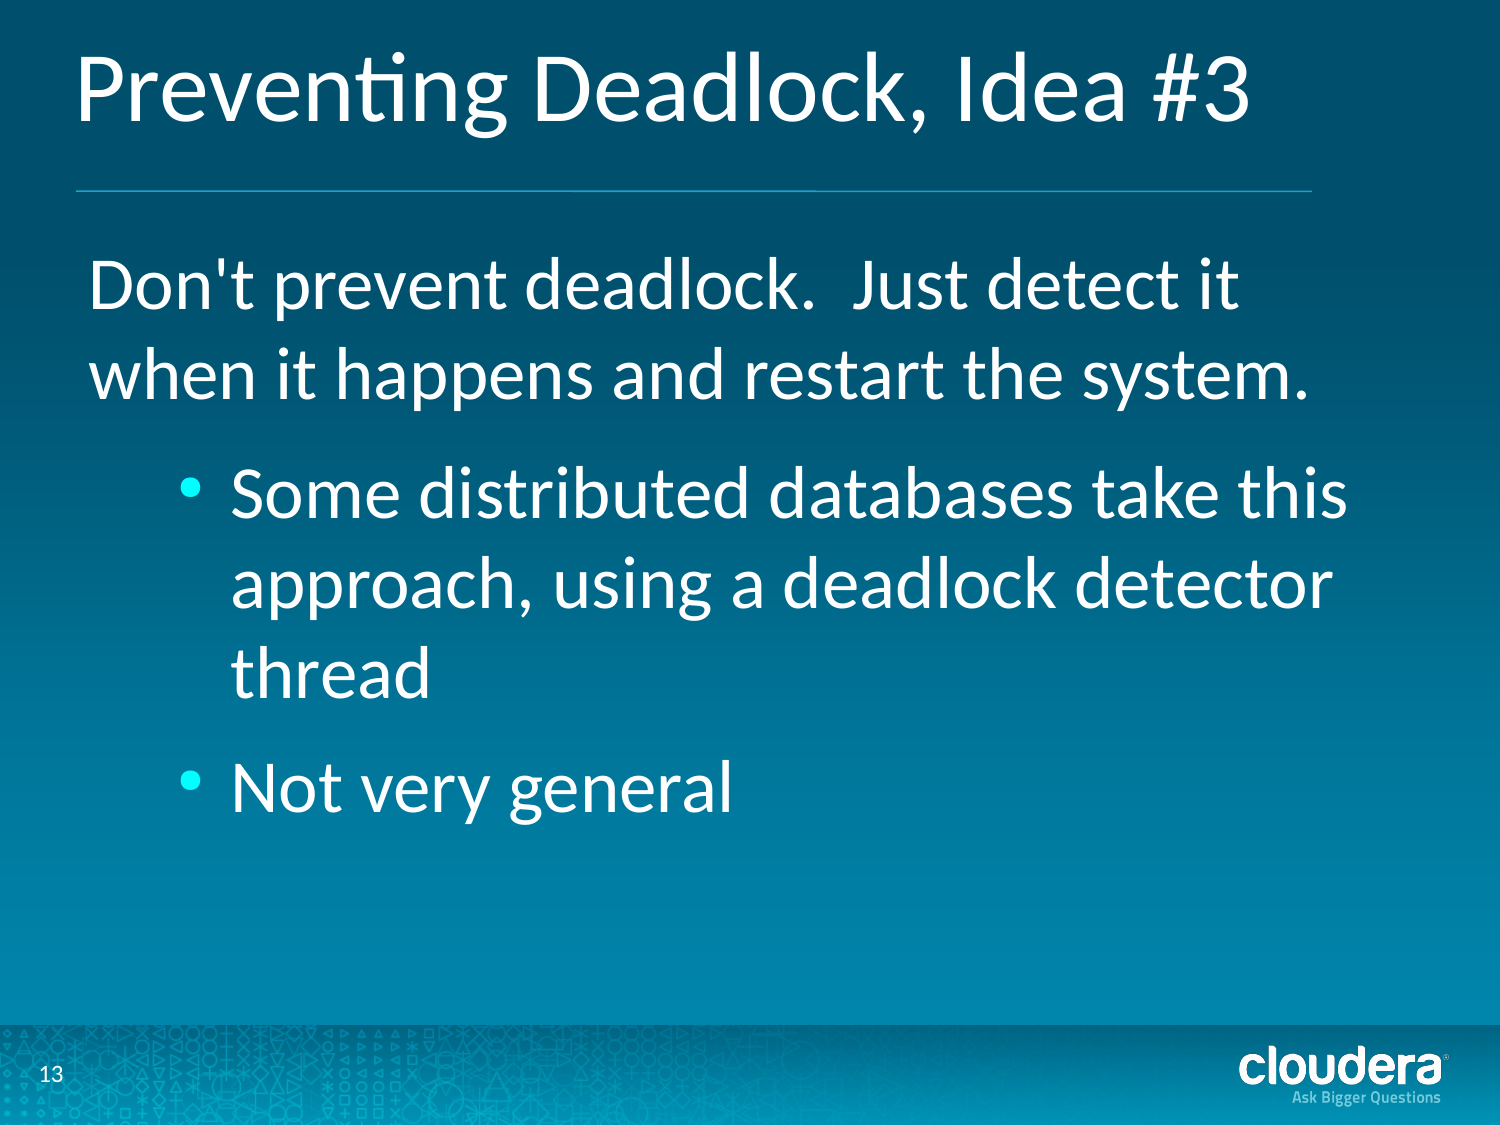

# Preventing Deadlock, Idea #3
Don't prevent deadlock. Just detect it when it happens and restart the system.
Some distributed databases take this approach, using a deadlock detector thread
Not very general